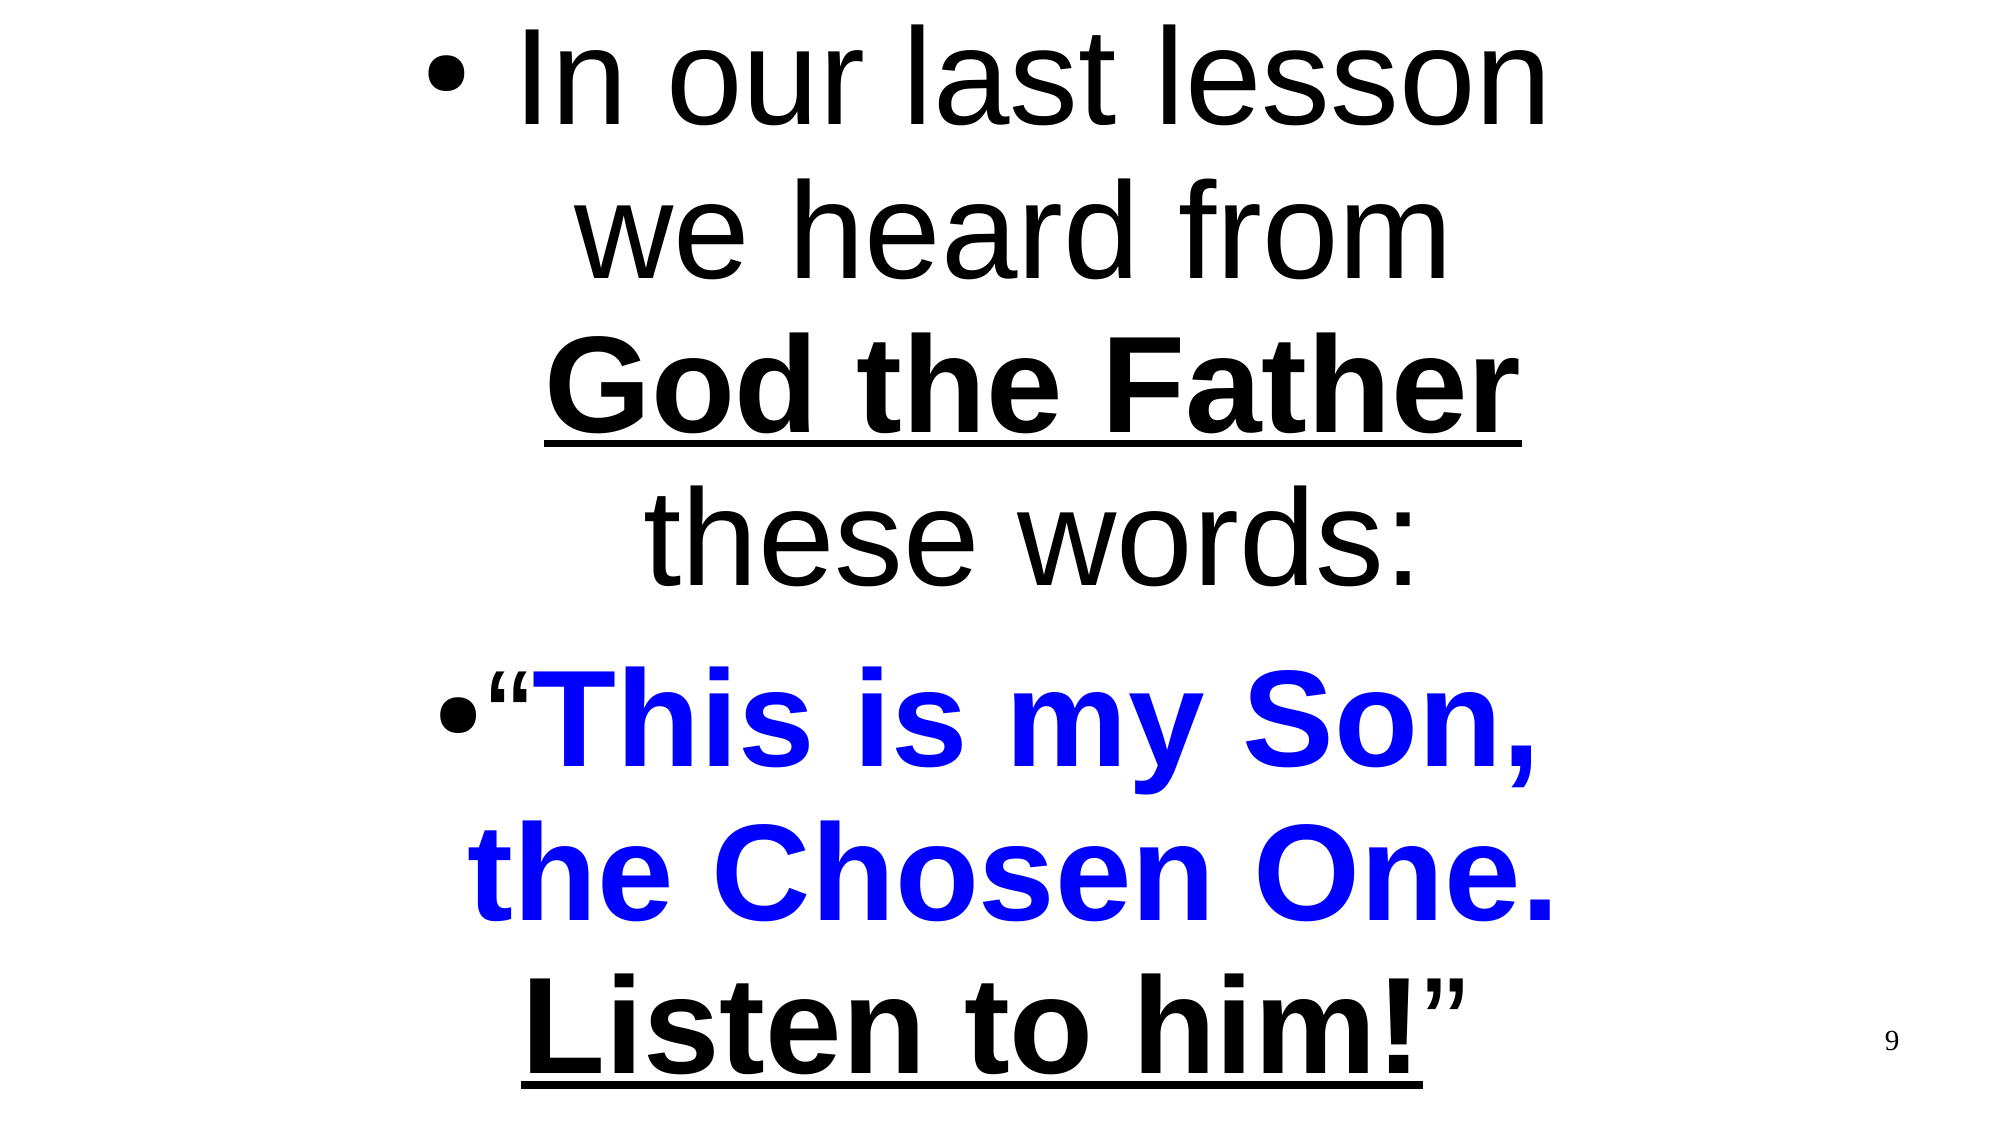

# In our last lesson we heard from God the Father these words:
“This is my Son,
the Chosen One.
Listen to him!”
9